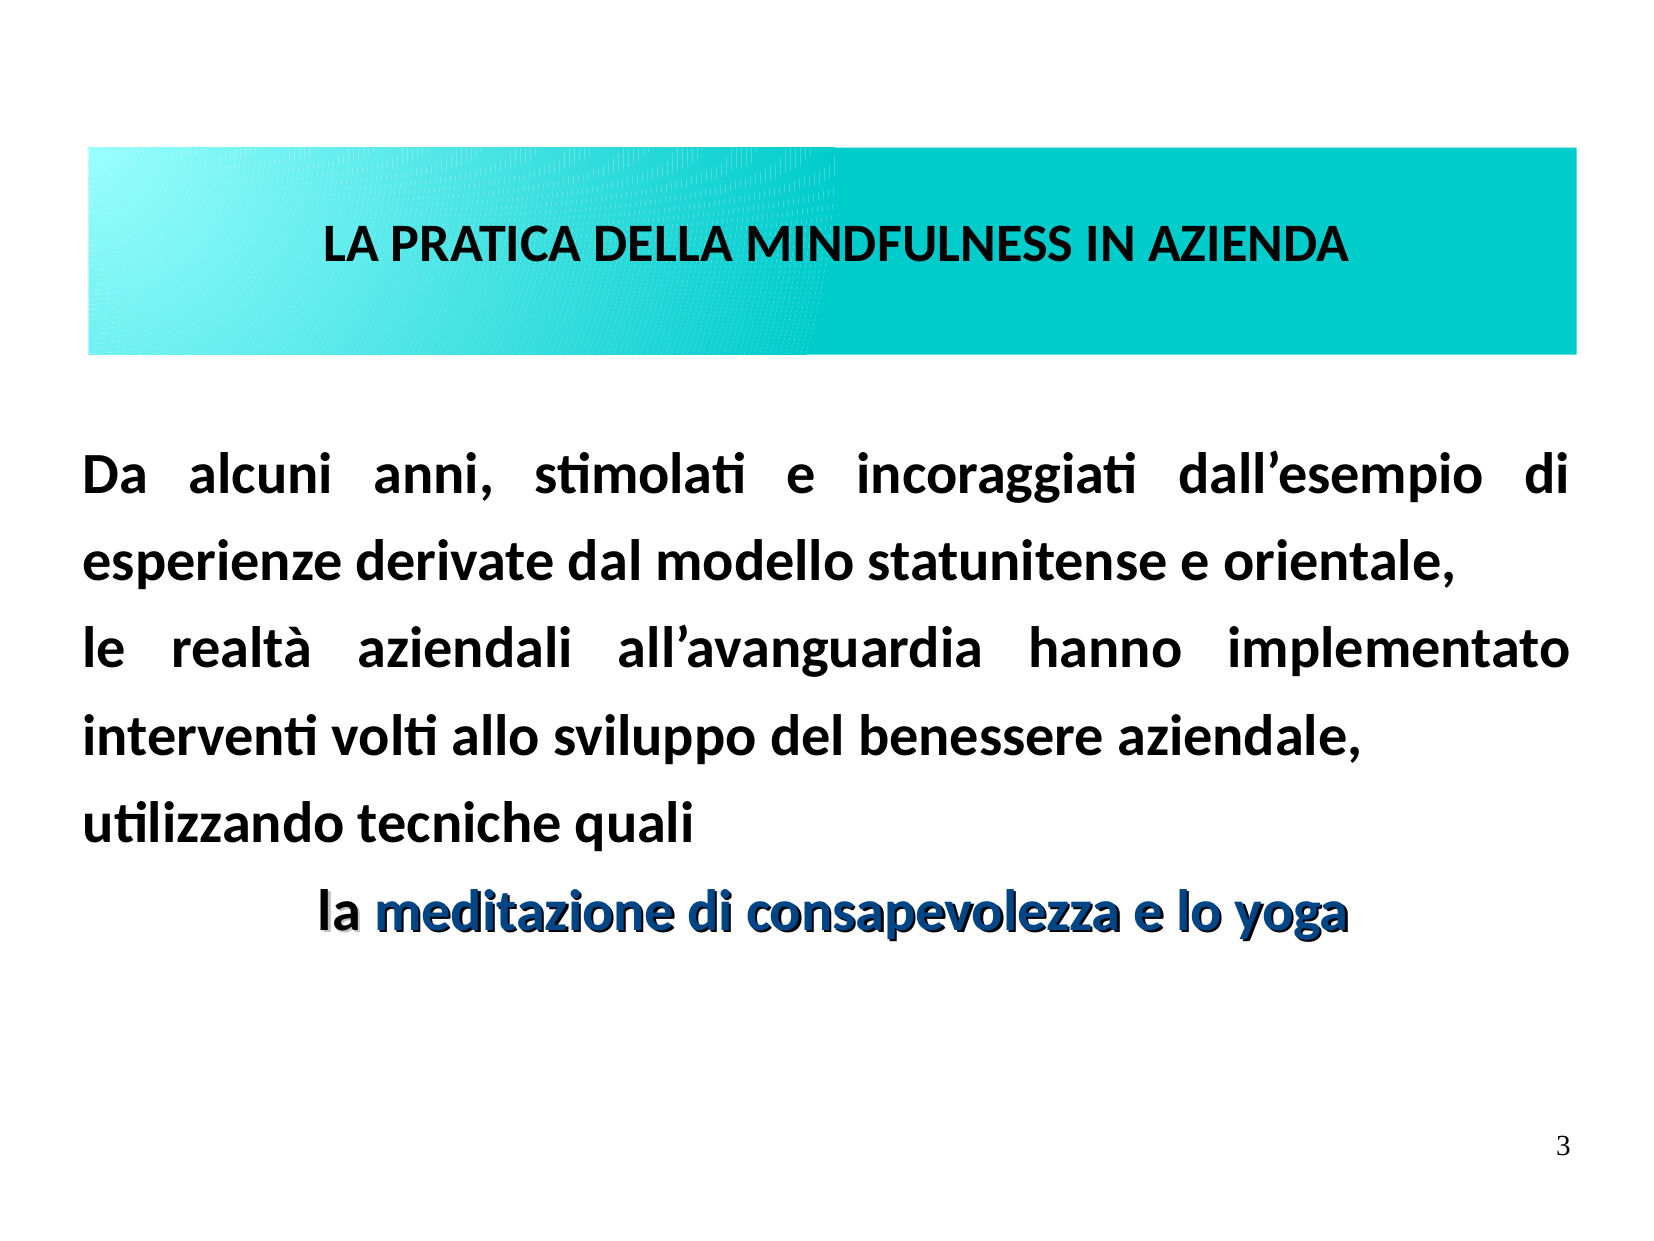

# LA PRATICA DELLA MINDFULNESS IN AZIENDA
Da alcuni anni, stimolati e incoraggiati dall’esempio di esperienze derivate dal modello statunitense e orientale,
le realtà aziendali all’avanguardia hanno implementato interventi volti allo sviluppo del benessere aziendale,
utilizzando tecniche quali
 la meditazione di consapevolezza e lo yoga
3